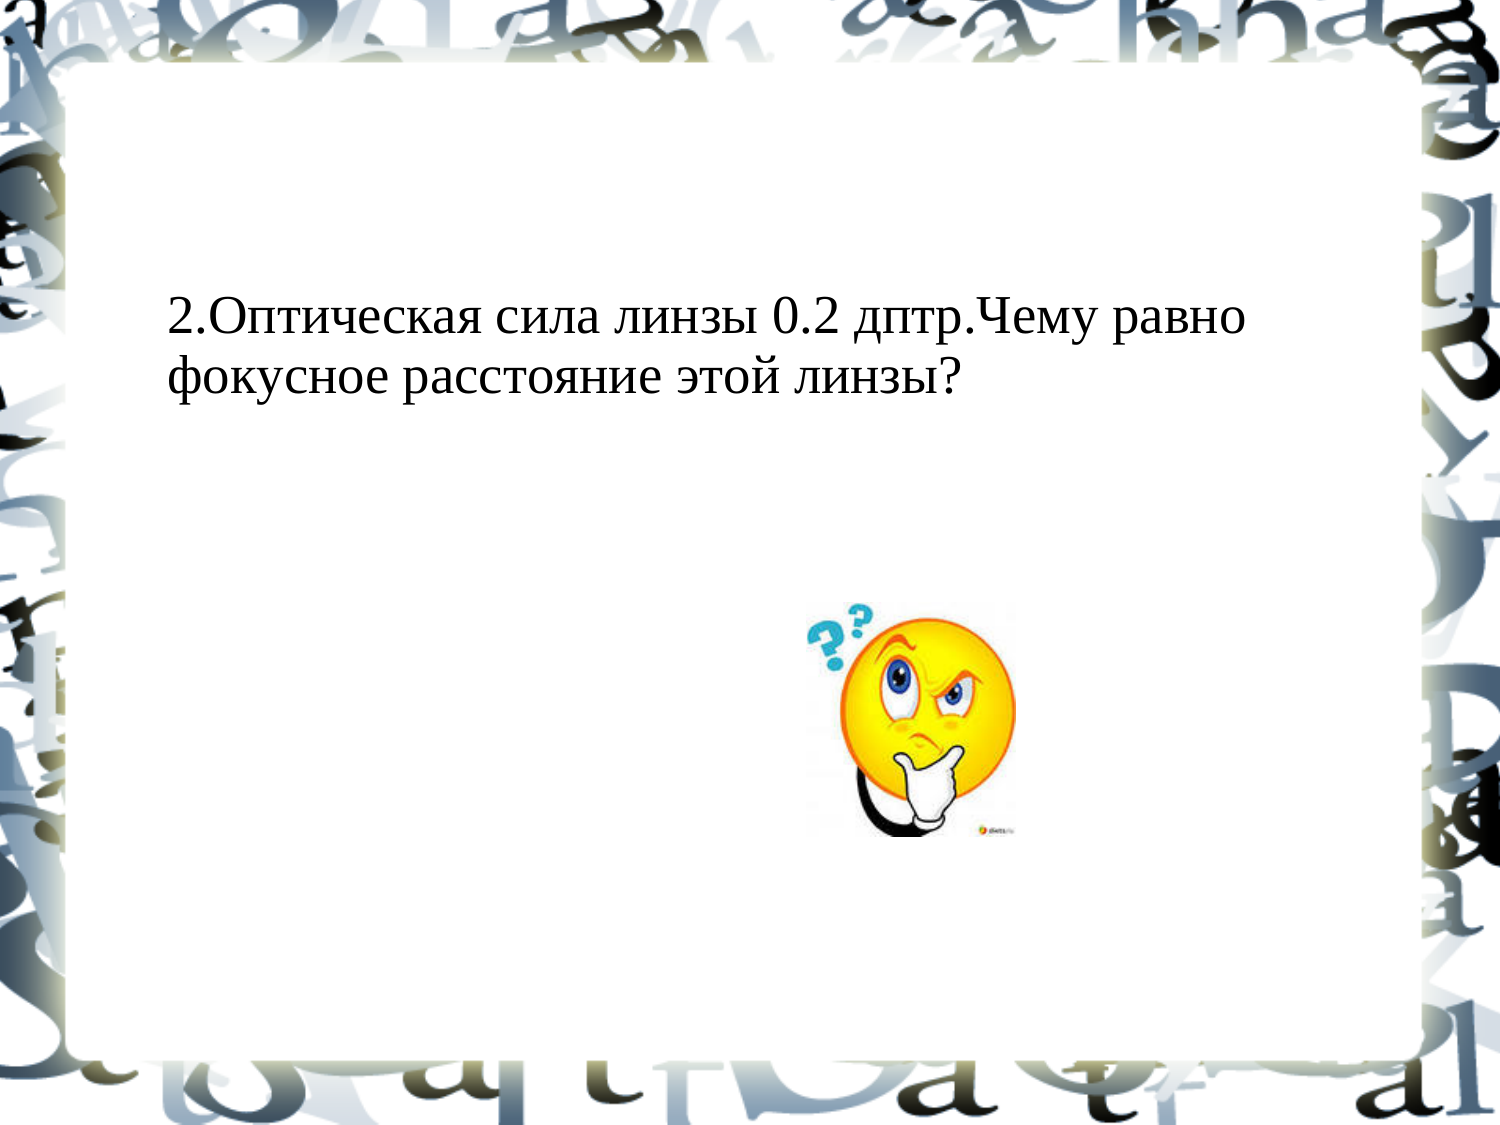

# 2.Оптическая сила линзы 0.2 дптр.Чему равно фокусное расстояние этой линзы?